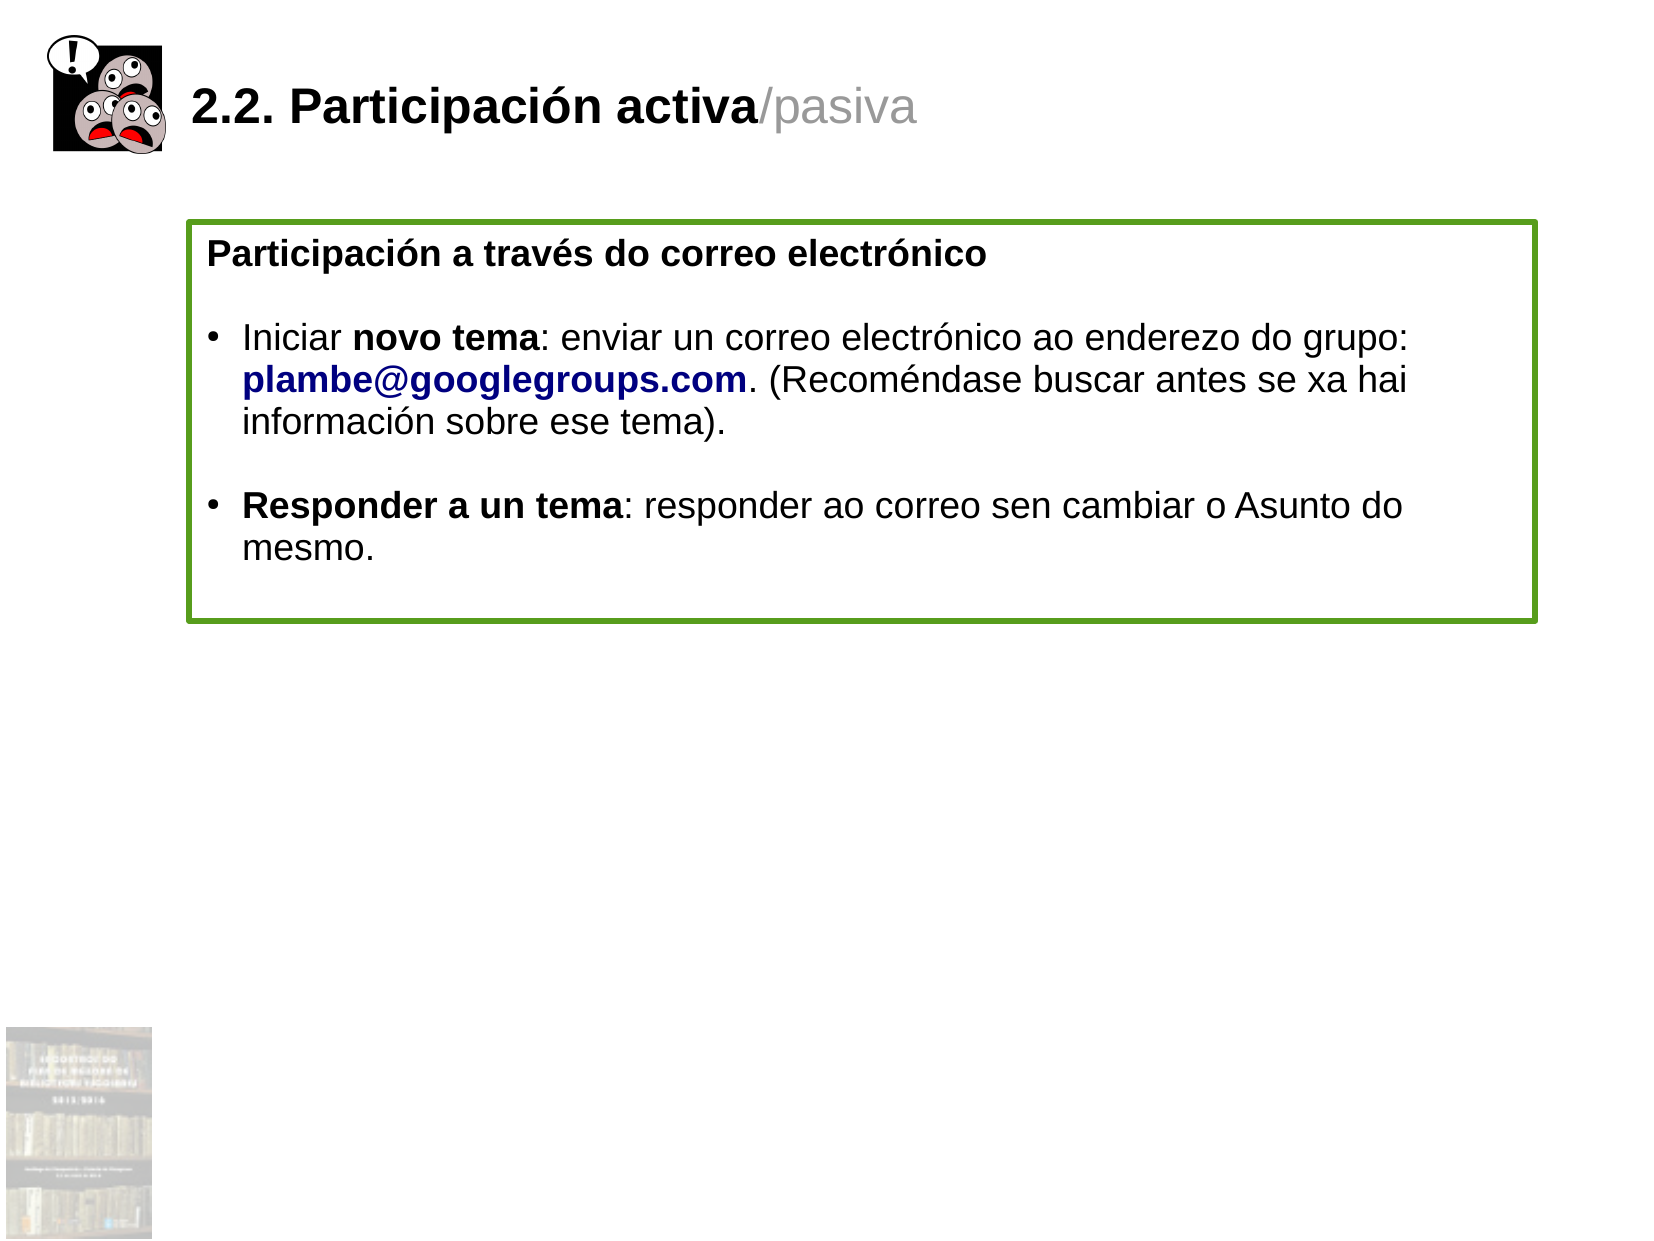

2.2. Participación activa/pasiva
Participación a través do correo electrónico
Iniciar novo tema: enviar un correo electrónico ao enderezo do grupo: plambe@googlegroups.com. (Recoméndase buscar antes se xa hai información sobre ese tema).
Responder a un tema: responder ao correo sen cambiar o Asunto do mesmo.